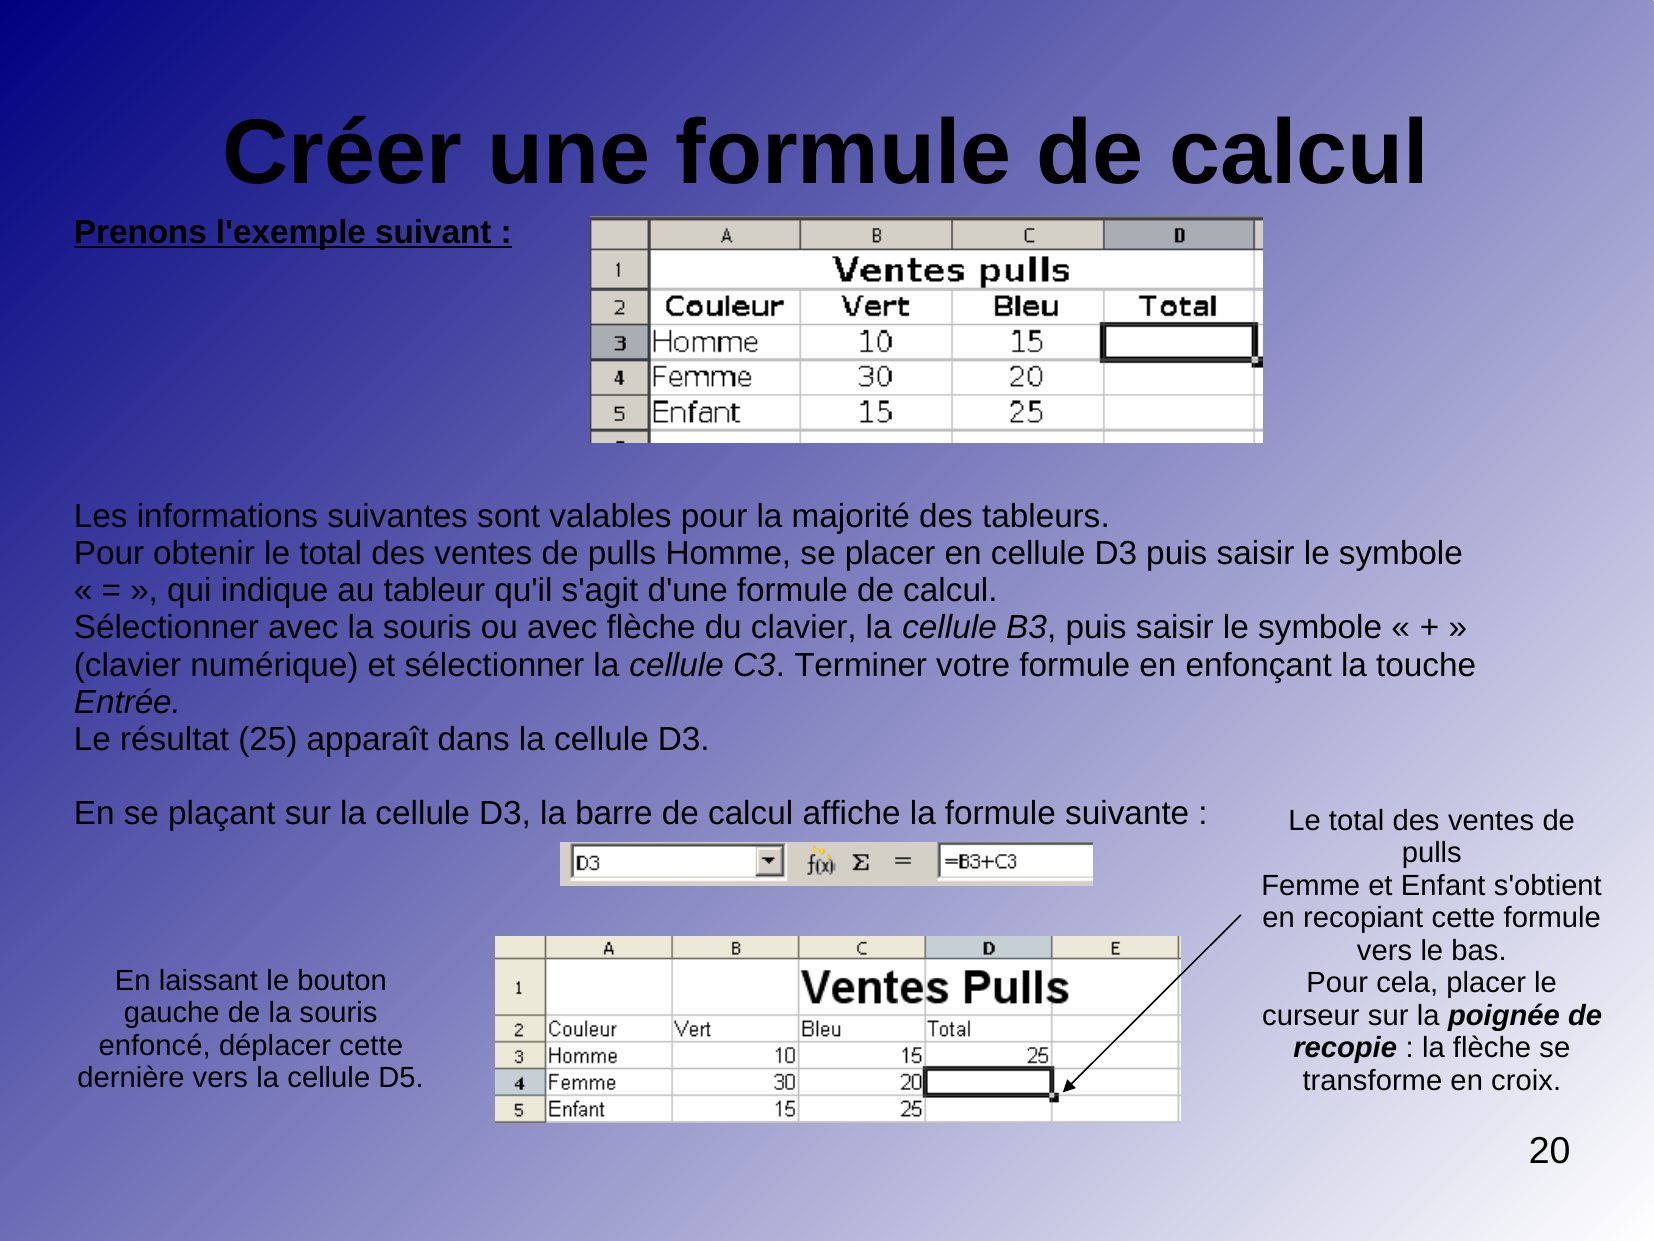

# Créer une formule de calcul
Prenons l'exemple suivant :
Les informations suivantes sont valables pour la majorité des tableurs.
Pour obtenir le total des ventes de pulls Homme, se placer en cellule D3 puis saisir le symbole « = », qui indique au tableur qu'il s'agit d'une formule de calcul.
Sélectionner avec la souris ou avec flèche du clavier, la cellule B3, puis saisir le symbole « + » (clavier numérique) et sélectionner la cellule C3. Terminer votre formule en enfonçant la touche Entrée.
Le résultat (25) apparaît dans la cellule D3.
En se plaçant sur la cellule D3, la barre de calcul affiche la formule suivante :
Le total des ventes de pulls
Femme et Enfant s'obtient en recopiant cette formule vers le bas.
Pour cela, placer le curseur sur la poignée de recopie : la flèche se transforme en croix.
En laissant le bouton gauche de la souris enfoncé, déplacer cette
dernière vers la cellule D5.
20